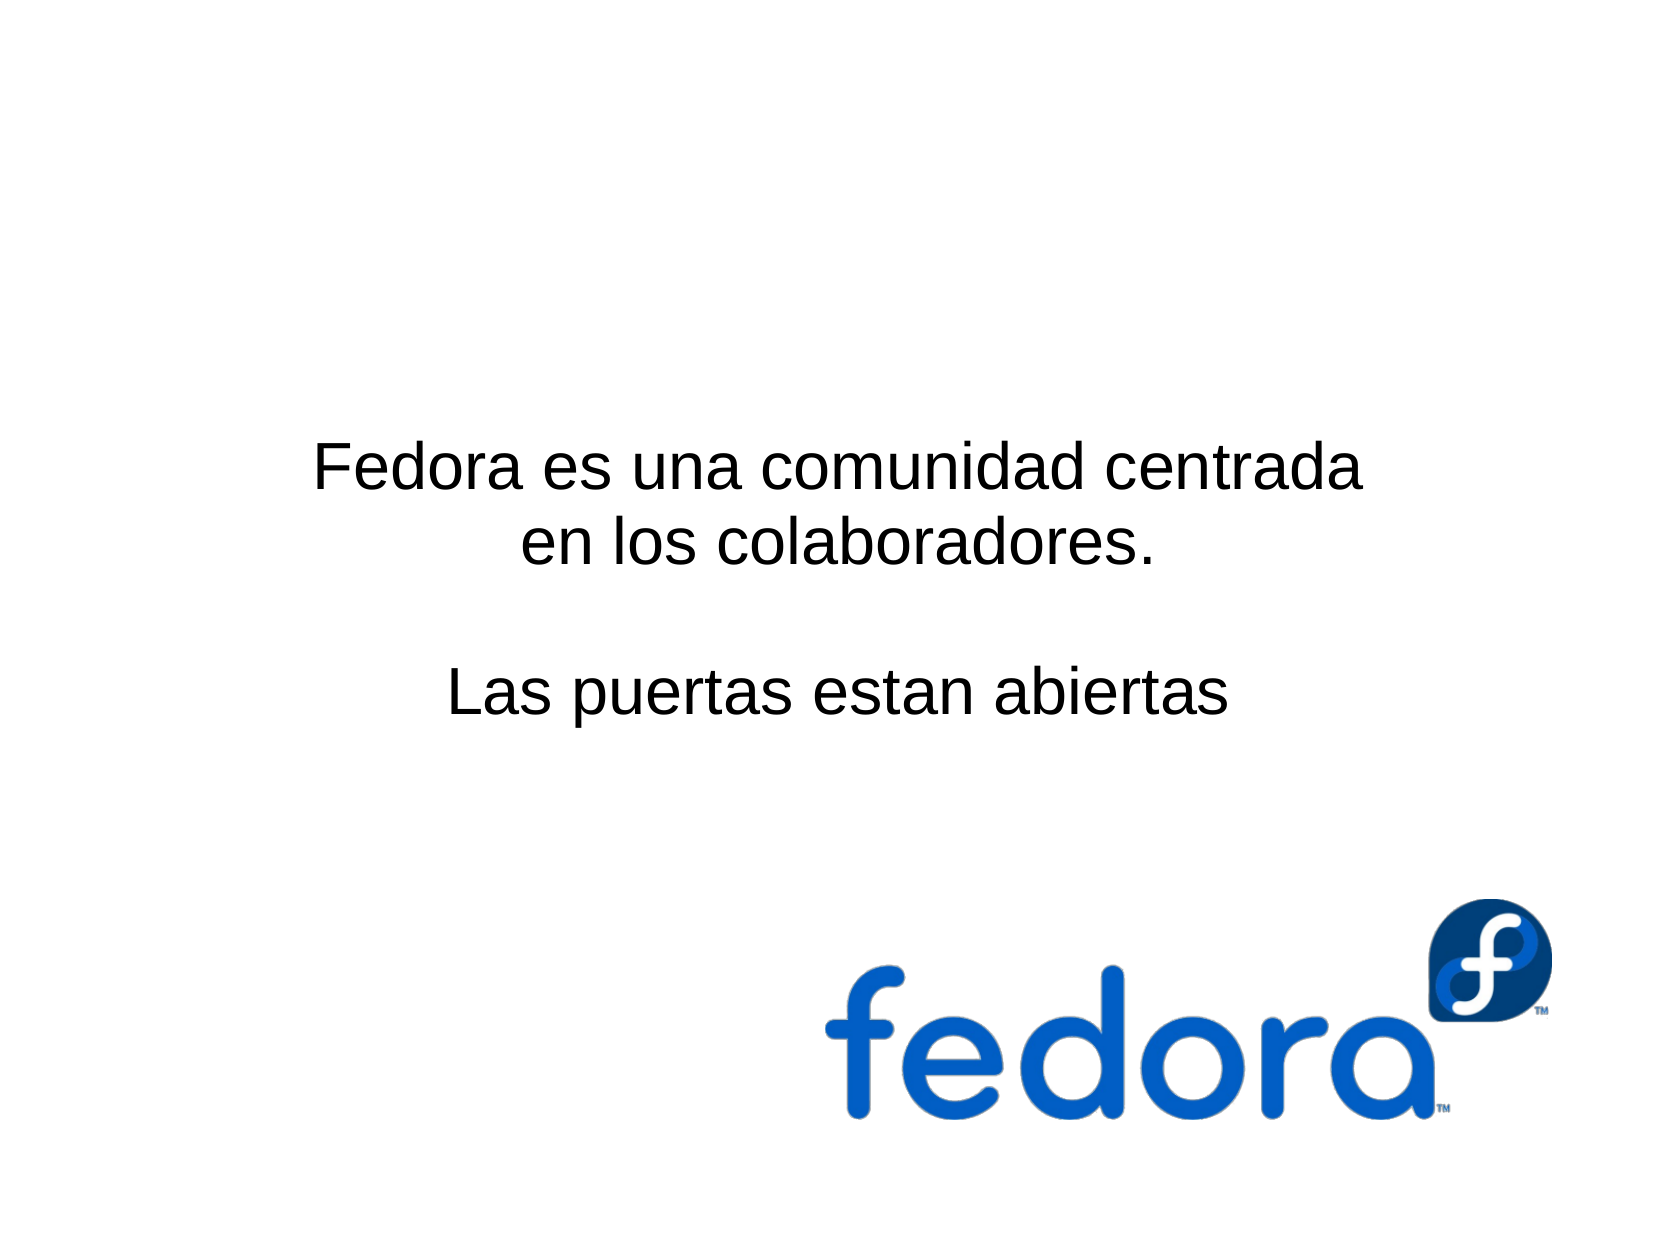

Fedora es una comunidad centrada
en los colaboradores.
Las puertas estan abiertas